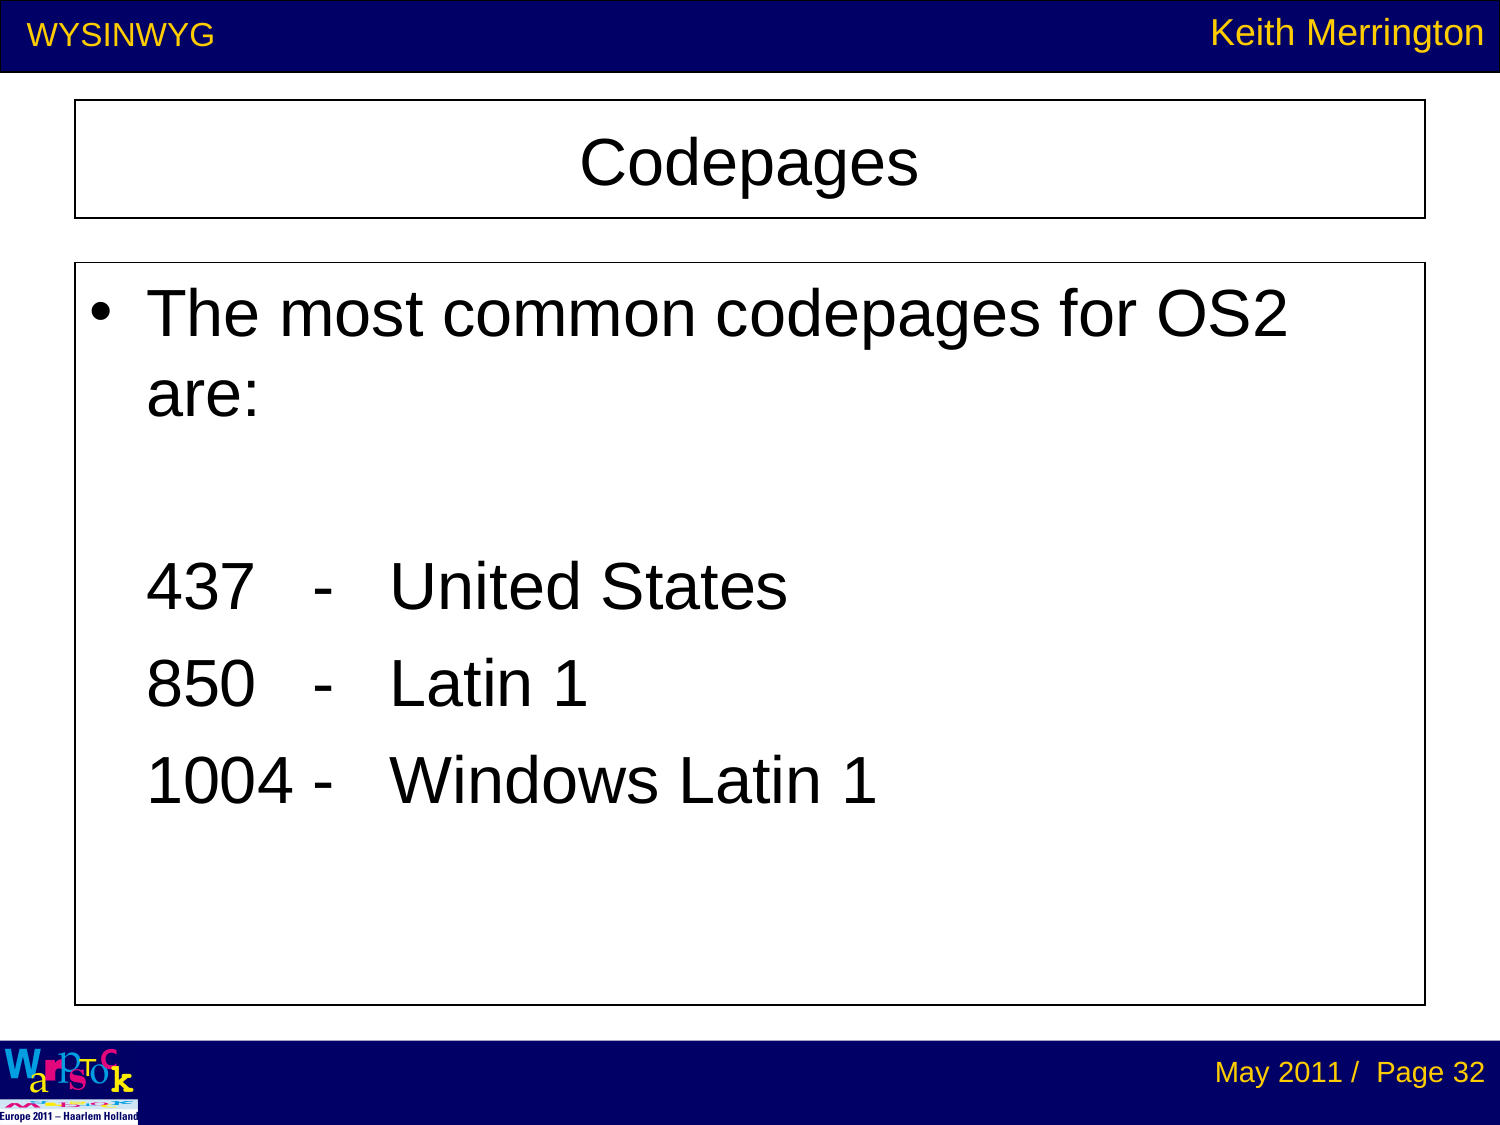

# Codepages
The most common codepages for OS2 are:
	437 - 	United States
	850 - 	Latin 1
	1004 - 	Windows Latin 1